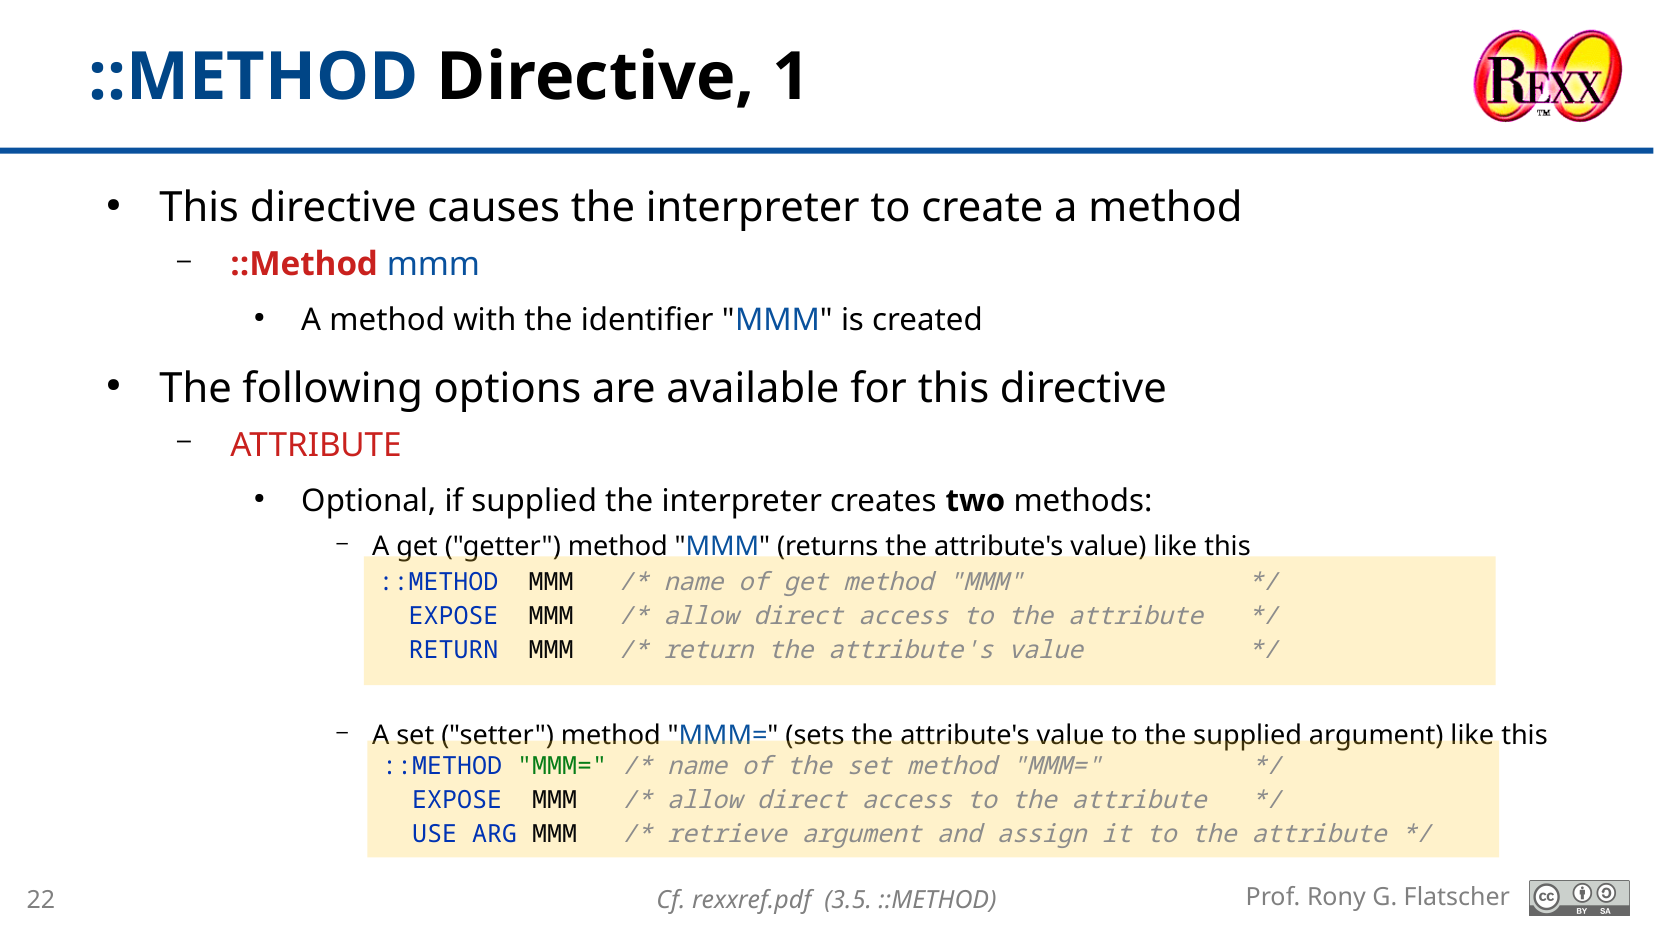

# ::METHOD Directive, 1
This directive causes the interpreter to create a method
::Method mmm
A method with the identifier "MMM" is created
The following options are available for this directive
ATTRIBUTE
Optional, if supplied the interpreter creates two methods:
A get ("getter") method "MMM" (returns the attribute's value) like this
A set ("setter") method "MMM=" (sets the attribute's value to the supplied argument) like this
::METHOD MMM /* name of get method "MMM" */
 EXPOSE MMM /* allow direct access to the attribute */
 RETURN MMM /* return the attribute's value */
::METHOD "MMM=" /* name of the set method "MMM=" */
 EXPOSE MMM /* allow direct access to the attribute */
 USE ARG MMM /* retrieve argument and assign it to the attribute */
Cf. rexxref.pdf (3.5. ::METHOD)